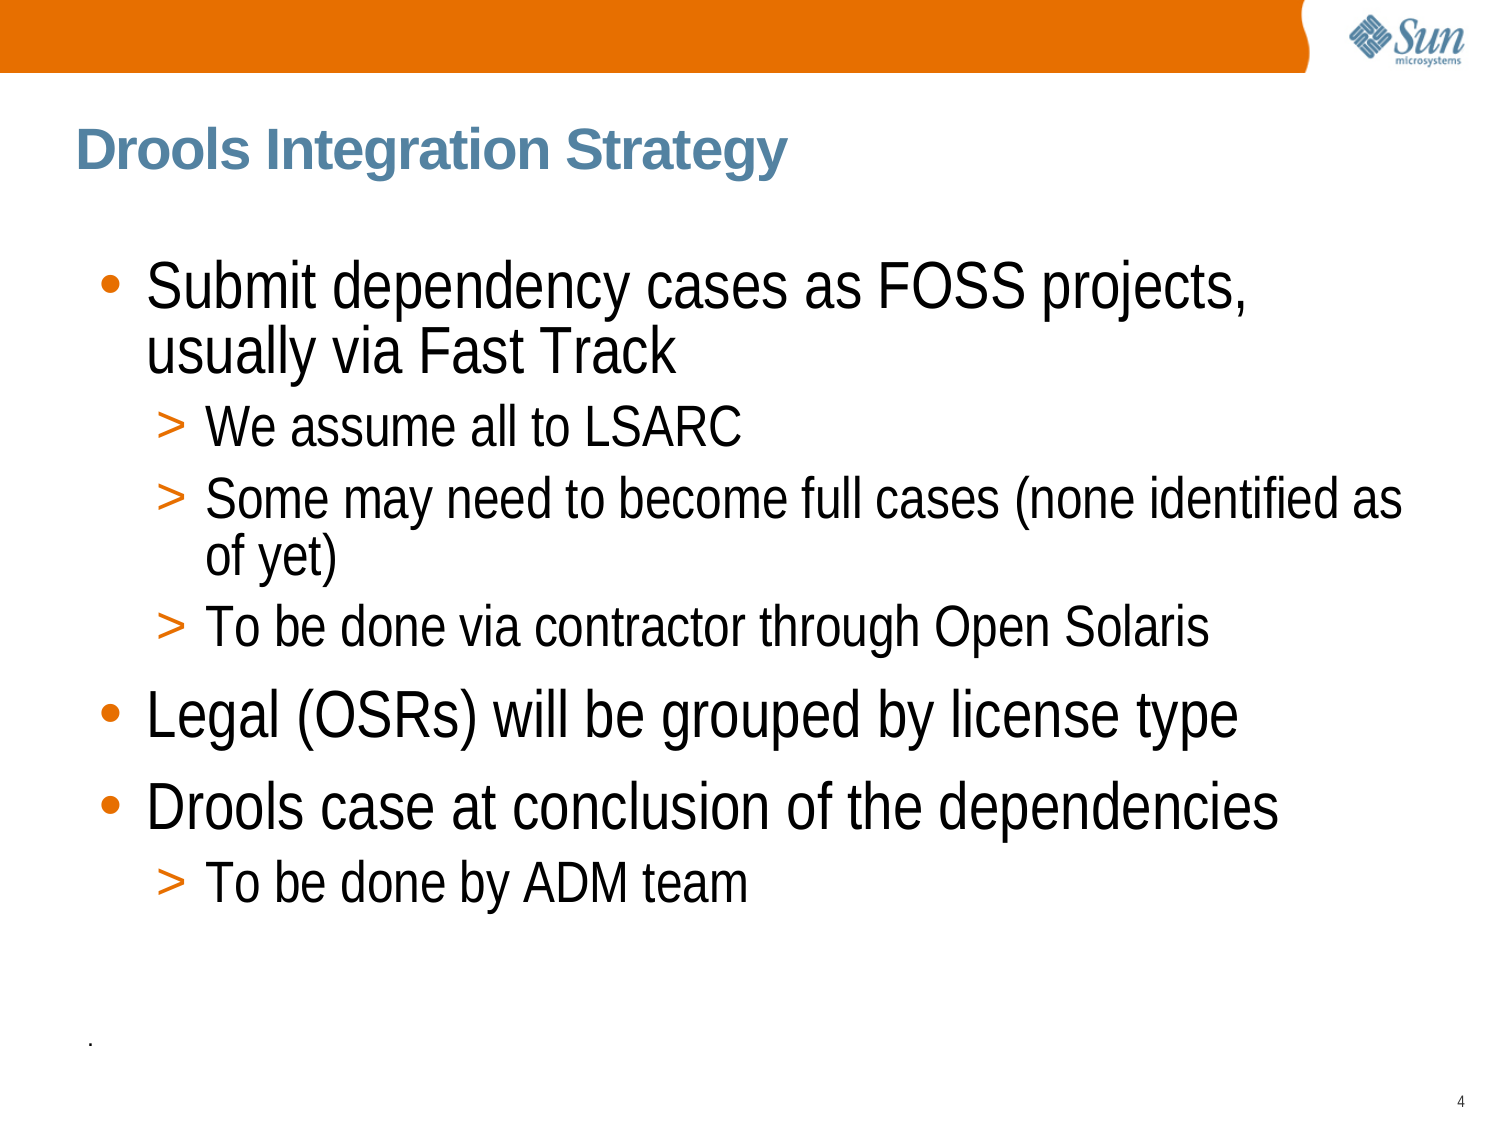

# Drools Integration Strategy
Submit dependency cases as FOSS projects, usually via Fast Track
We assume all to LSARC
Some may need to become full cases (none identified as of yet)
To be done via contractor through Open Solaris
Legal (OSRs) will be grouped by license type
Drools case at conclusion of the dependencies
To be done by ADM team
.